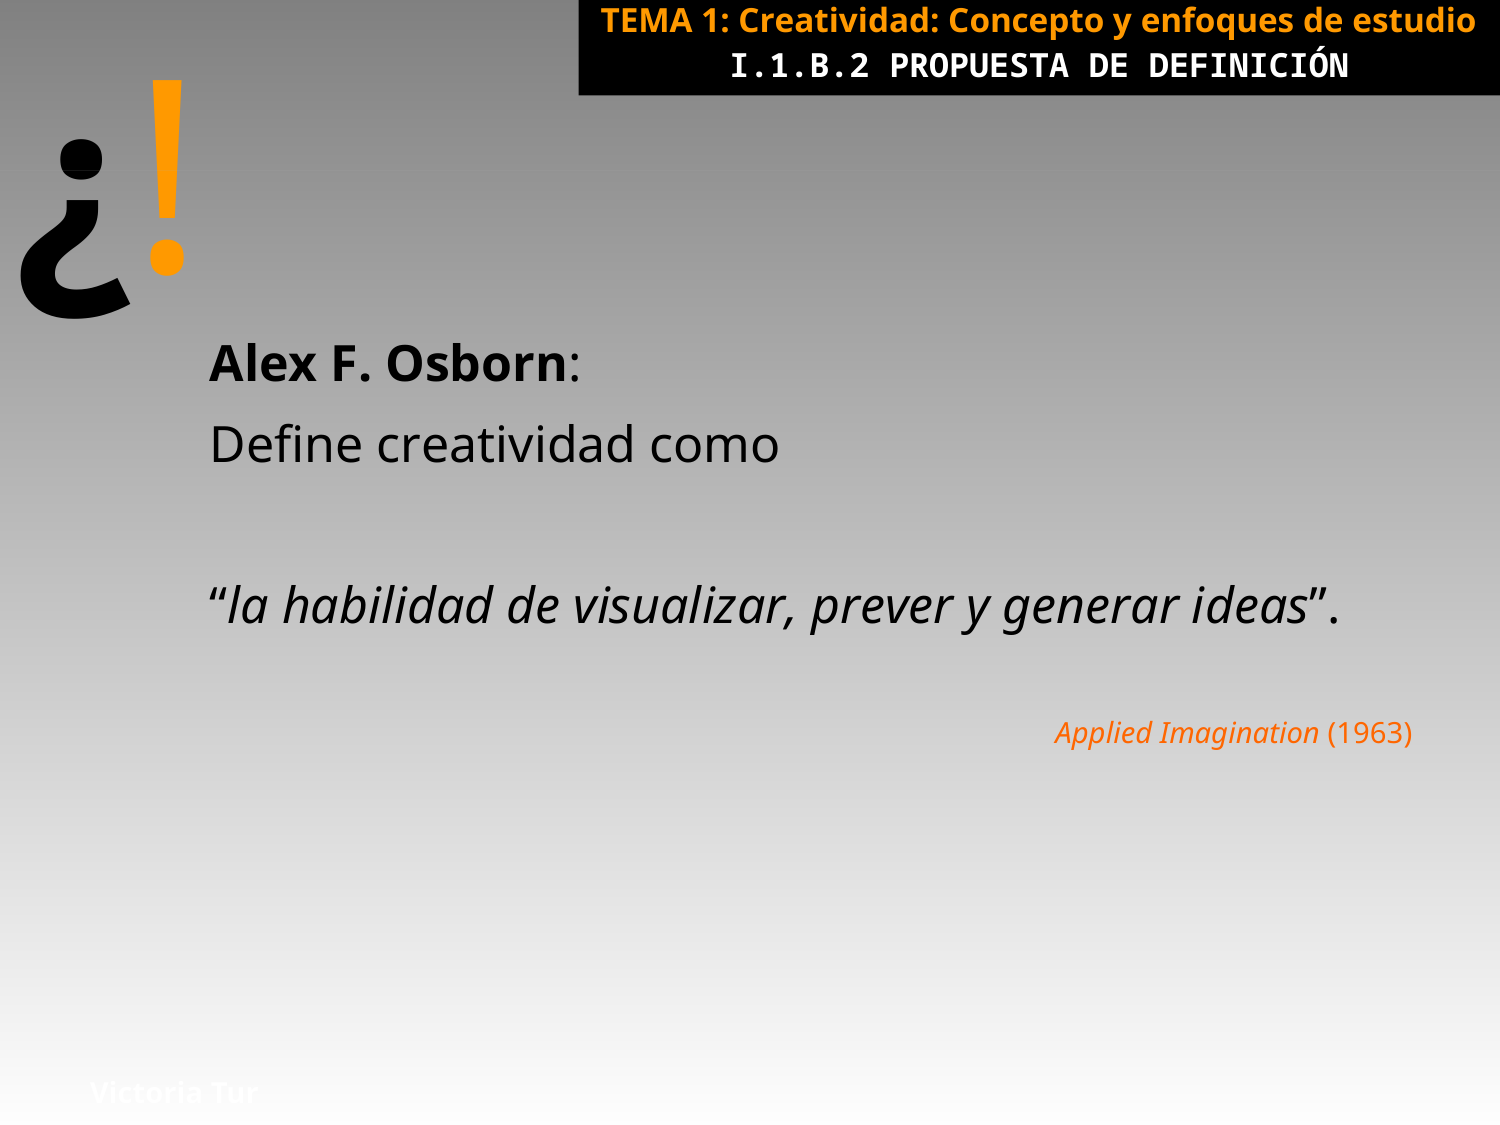

TEMA 1: Creatividad: Concepto y enfoques de estudio
I.1.B.2 PROPUESTA DE DEFINICIÓN
Alex F. Osborn:
Define creatividad como
“la habilidad de visualizar, prever y generar ideas”.
Applied Imagination (1963)